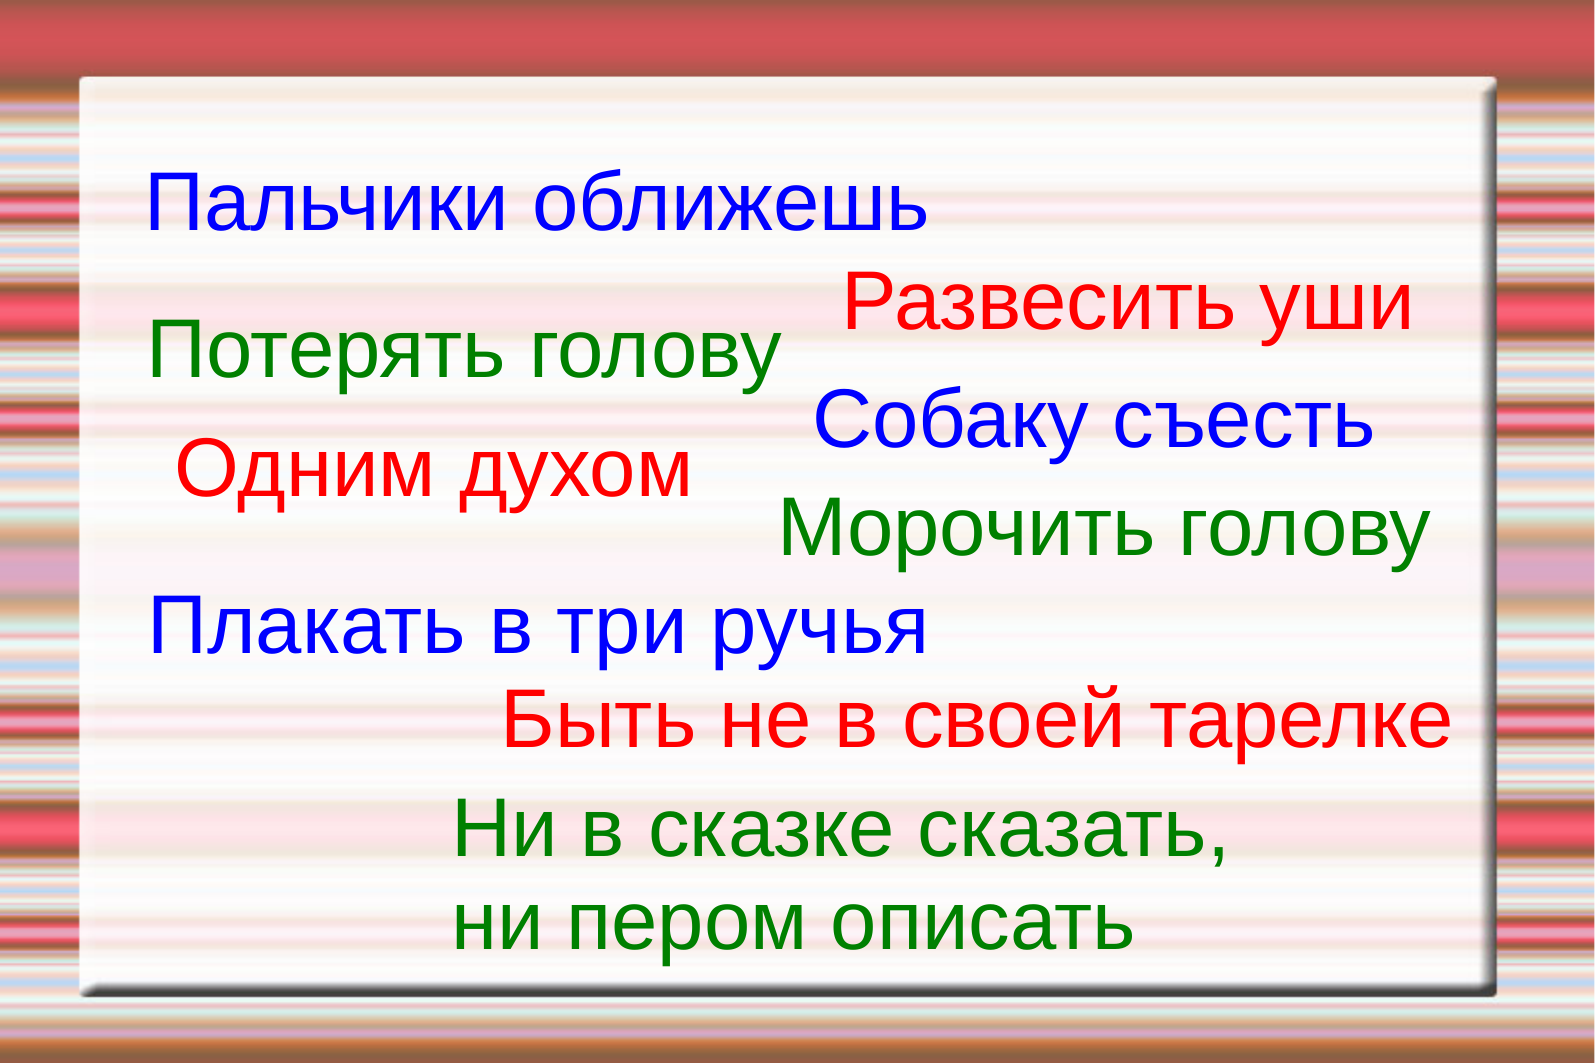

#
Пальчики оближешь
Развесить уши
Потерять голову
Собаку съесть
Одним духом
Морочить голову
Плакать в три ручья
Быть не в своей тарелке
Ни в сказке сказать,
ни пером описать